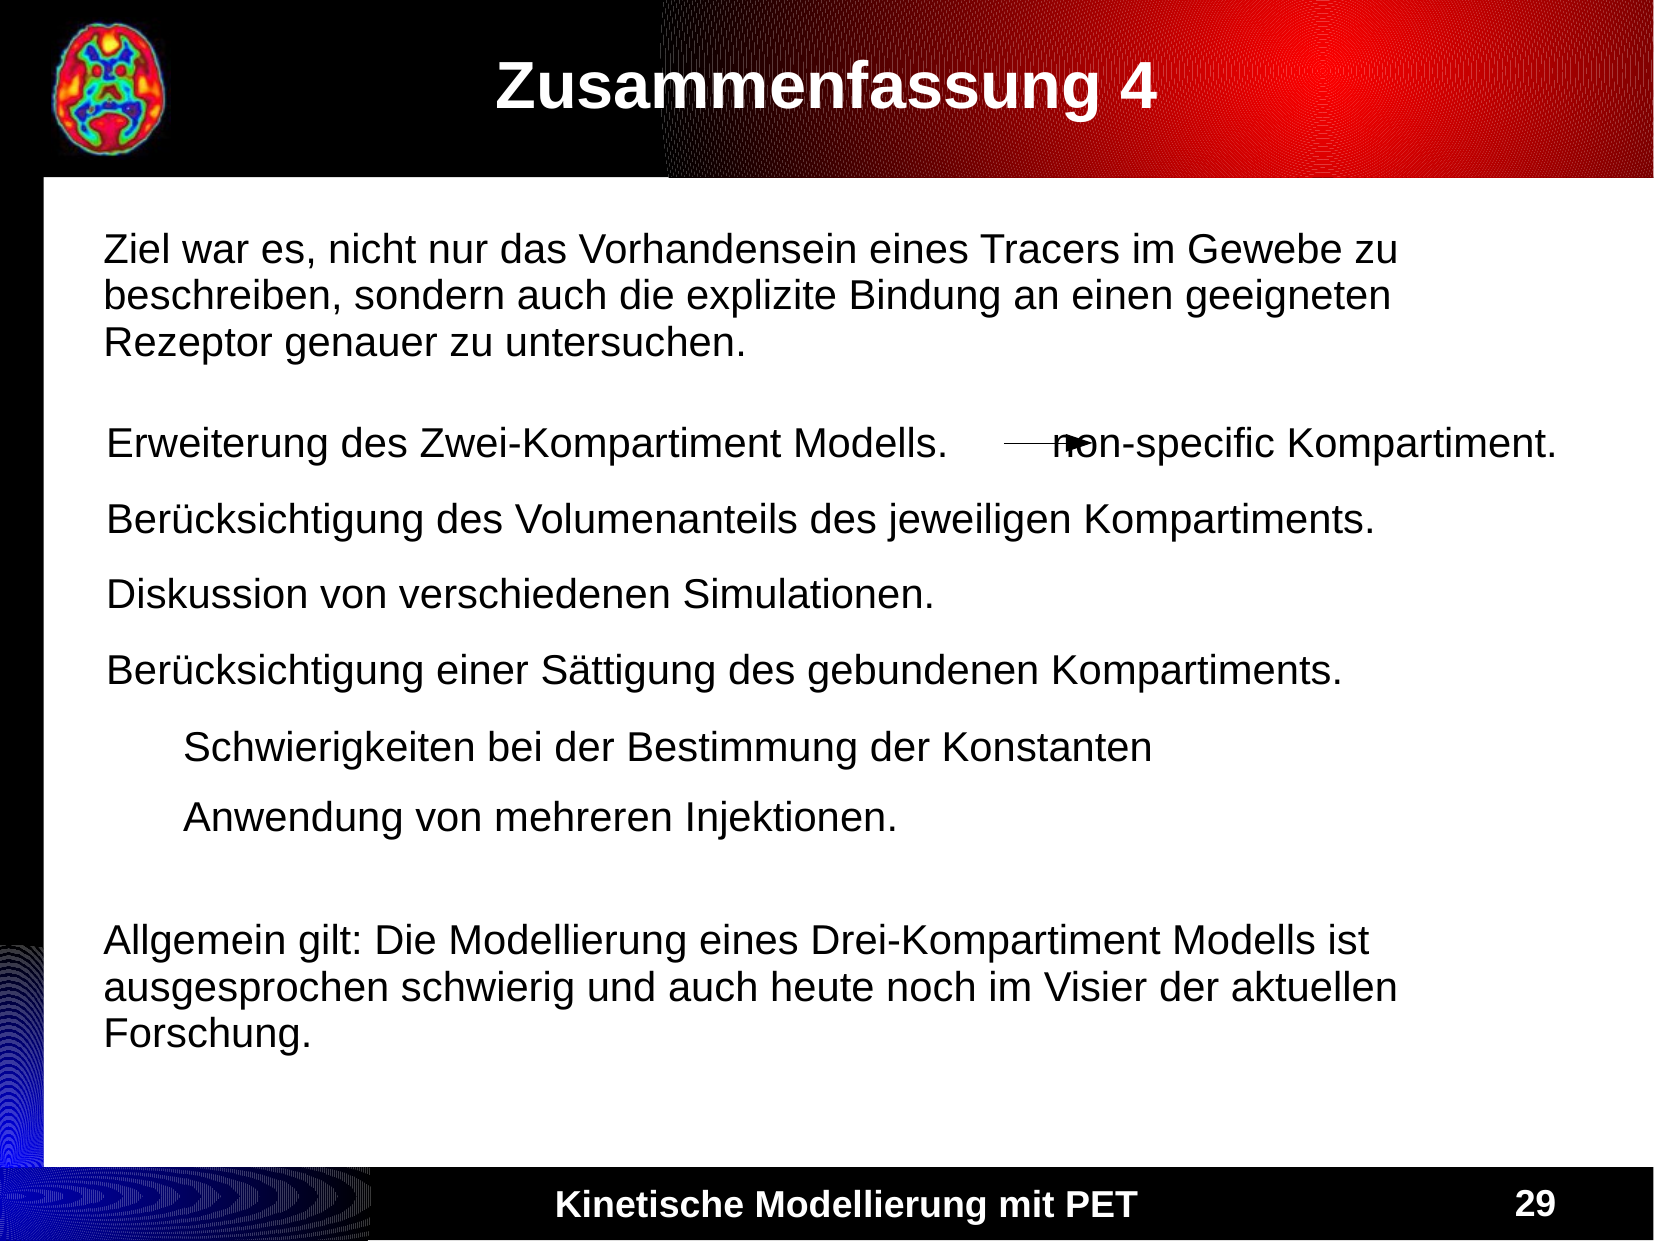

# Zusammenfassung 4
Ziel war es, nicht nur das Vorhandensein eines Tracers im Gewebe zu beschreiben, sondern auch die explizite Bindung an einen geeigneten Rezeptor genauer zu untersuchen.
Erweiterung des Zwei-Kompartiment Modells. non-specific Kompartiment.
Berücksichtigung des Volumenanteils des jeweiligen Kompartiments.
Diskussion von verschiedenen Simulationen.
Berücksichtigung einer Sättigung des gebundenen Kompartiments.
Schwierigkeiten bei der Bestimmung der Konstanten
Anwendung von mehreren Injektionen.
Allgemein gilt: Die Modellierung eines Drei-Kompartiment Modells ist ausgesprochen schwierig und auch heute noch im Visier der aktuellen Forschung.
Kinetische Modellierung mit PET